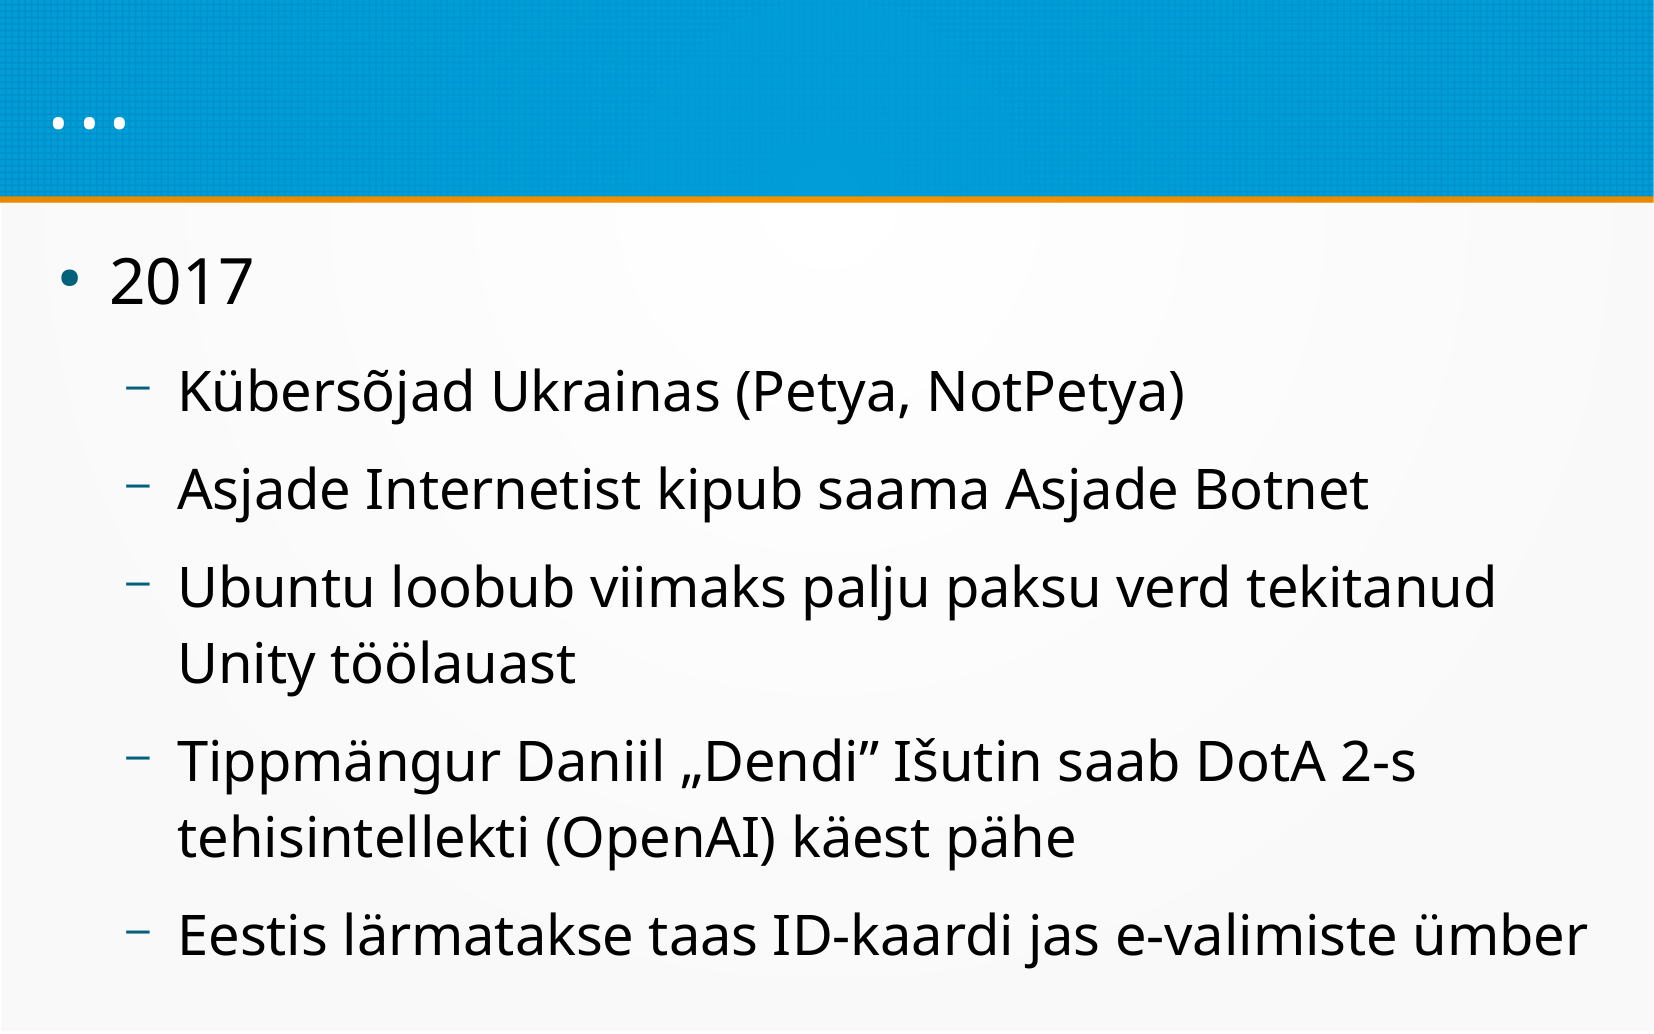

# ...
2017
Kübersõjad Ukrainas (Petya, NotPetya)
Asjade Internetist kipub saama Asjade Botnet
Ubuntu loobub viimaks palju paksu verd tekitanud Unity töölauast
Tippmängur Daniil „Dendi” Išutin saab DotA 2-s tehisintellekti (OpenAI) käest pähe
Eestis lärmatakse taas ID-kaardi jas e-valimiste ümber